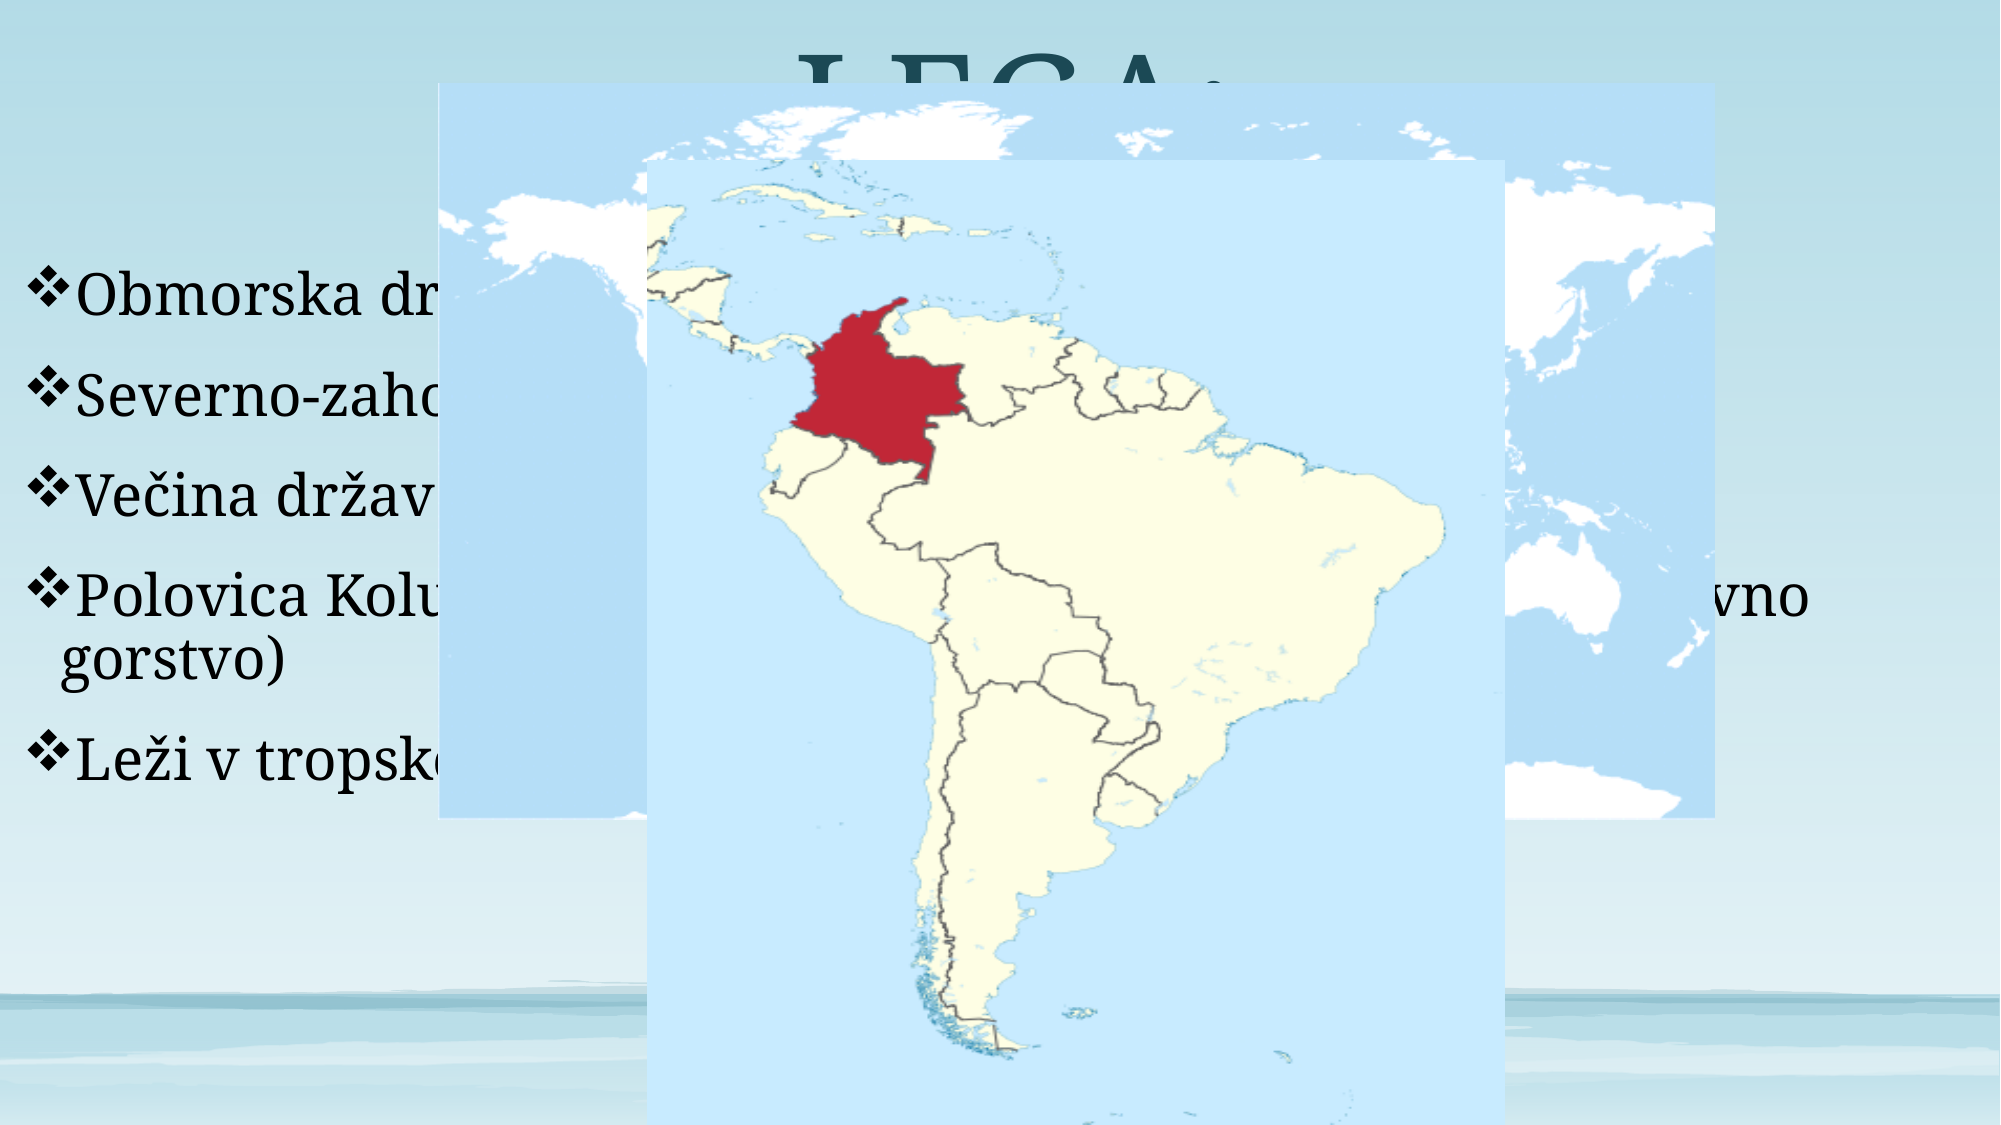

# LEGA:
Obmorska država
Severno-zahodno južne Amerike
Večina države leži med ekvatorjem in 10° severne poloble
Polovica Kolumbije leži vzhodno od Andov (najdaljše svetovno gorstvo)
Leži v tropskem pasu ob tihem oceanu